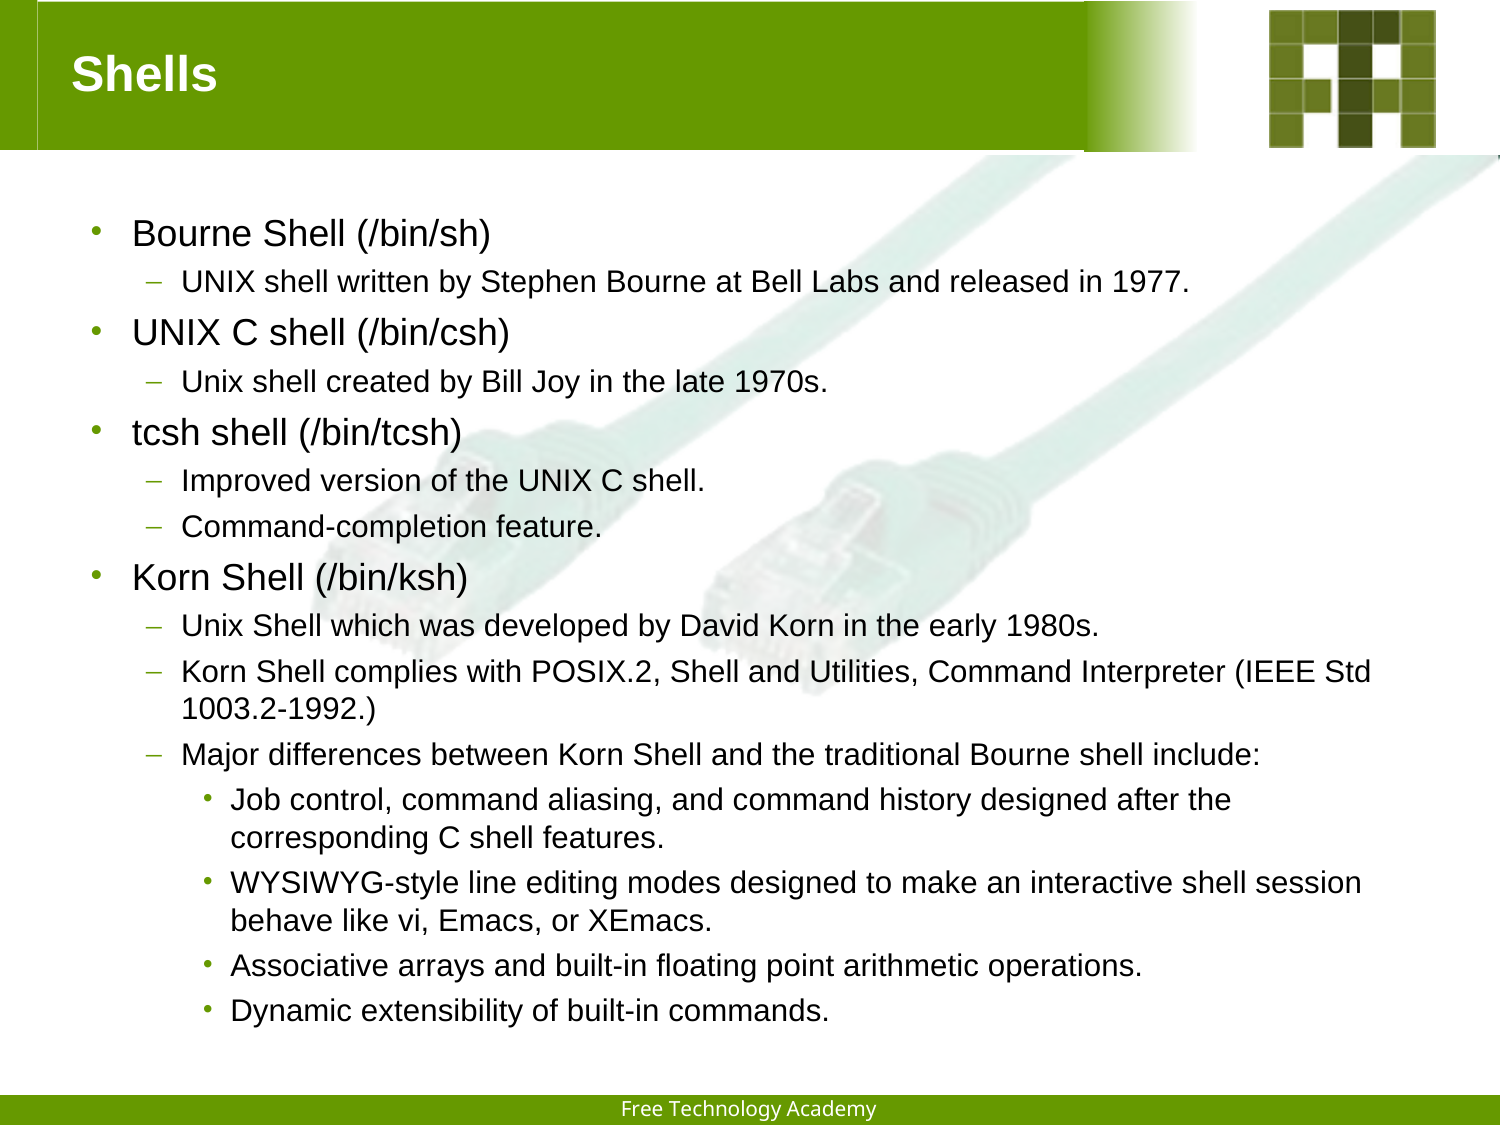

# Shells
Bourne Shell (/bin/sh)
UNIX shell written by Stephen Bourne at Bell Labs and released in 1977.
UNIX C shell (/bin/csh)
Unix shell created by Bill Joy in the late 1970s.
tcsh shell (/bin/tcsh)
Improved version of the UNIX C shell.
Command-completion feature.
Korn Shell (/bin/ksh)
Unix Shell which was developed by David Korn in the early 1980s.
Korn Shell complies with POSIX.2, Shell and Utilities, Command Interpreter (IEEE Std 1003.2-1992.)
Major differences between Korn Shell and the traditional Bourne shell include:
Job control, command aliasing, and command history designed after the corresponding C shell features.
WYSIWYG-style line editing modes designed to make an interactive shell session behave like vi, Emacs, or XEmacs.
Associative arrays and built-in floating point arithmetic operations.
Dynamic extensibility of built-in commands.